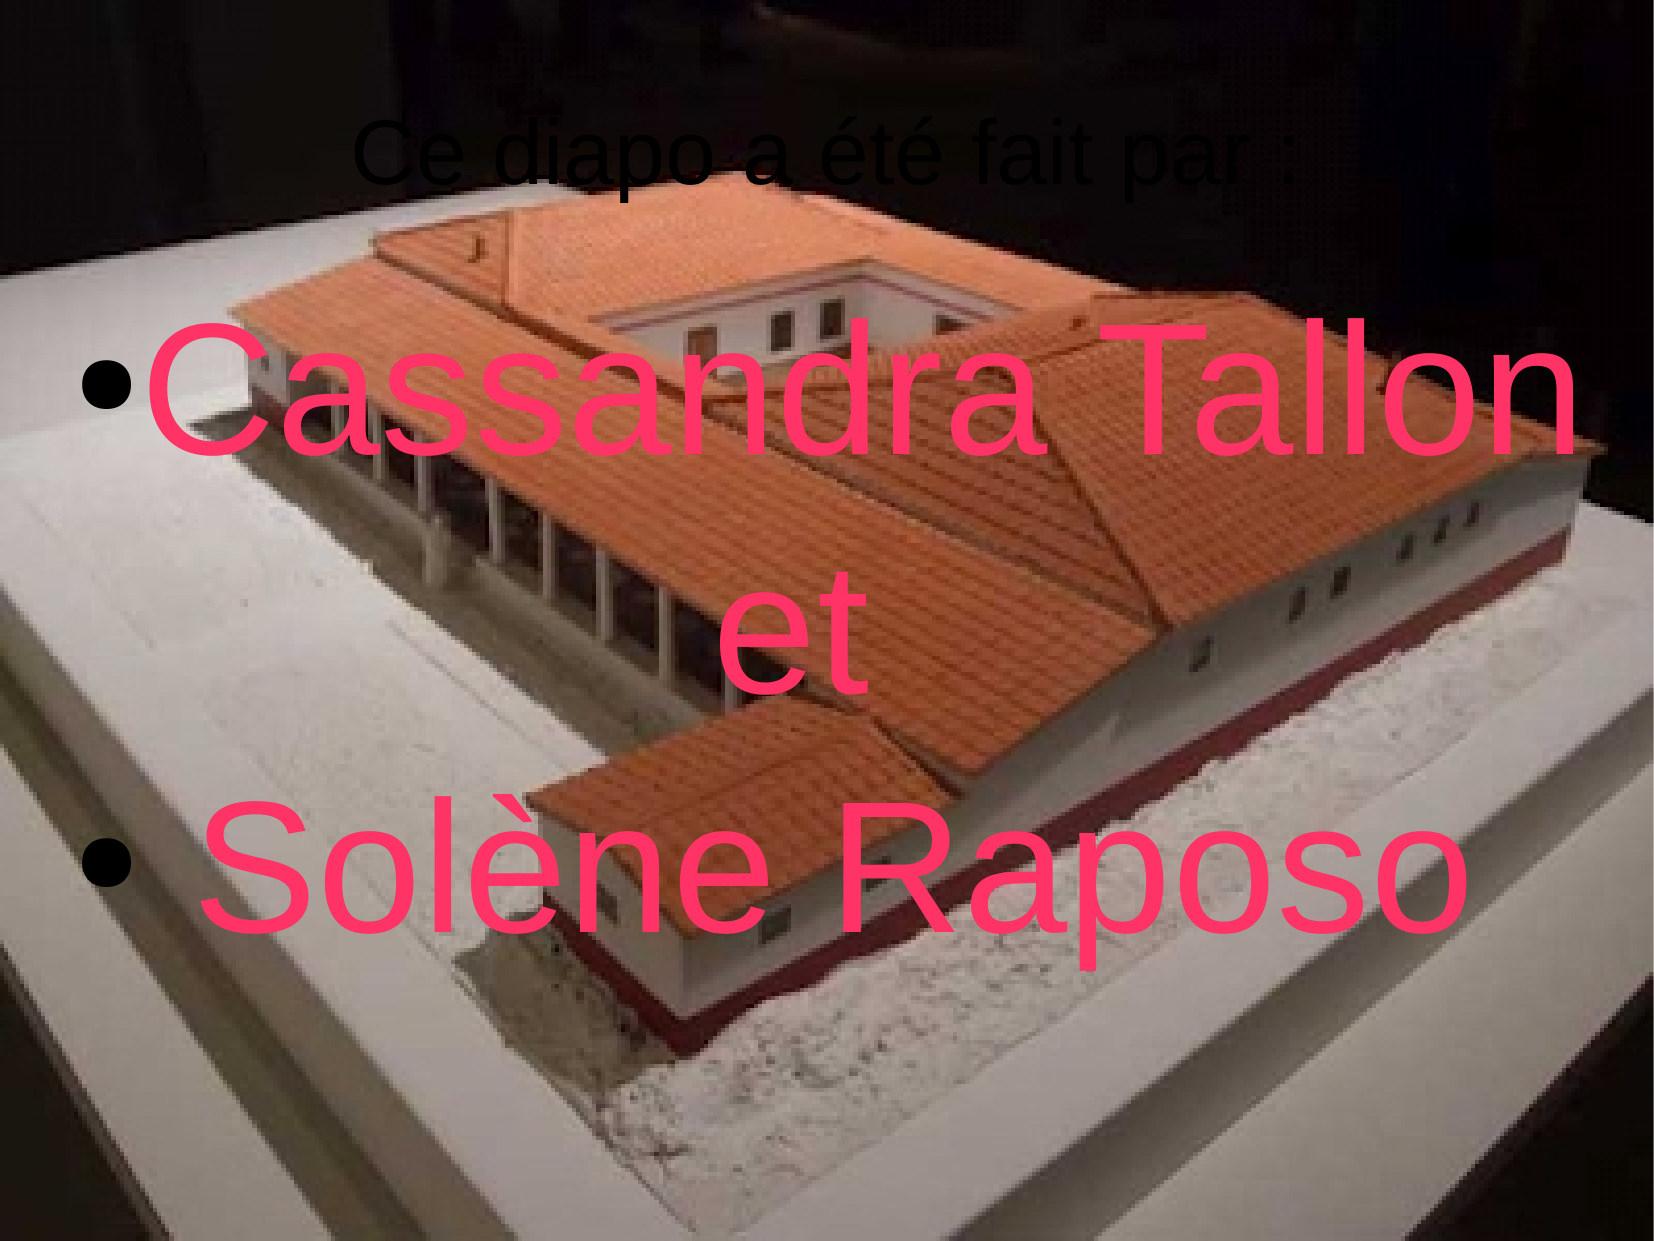

# Ce diapo a été fait par :
Cassandra Tallon
 et
 Solène Raposo